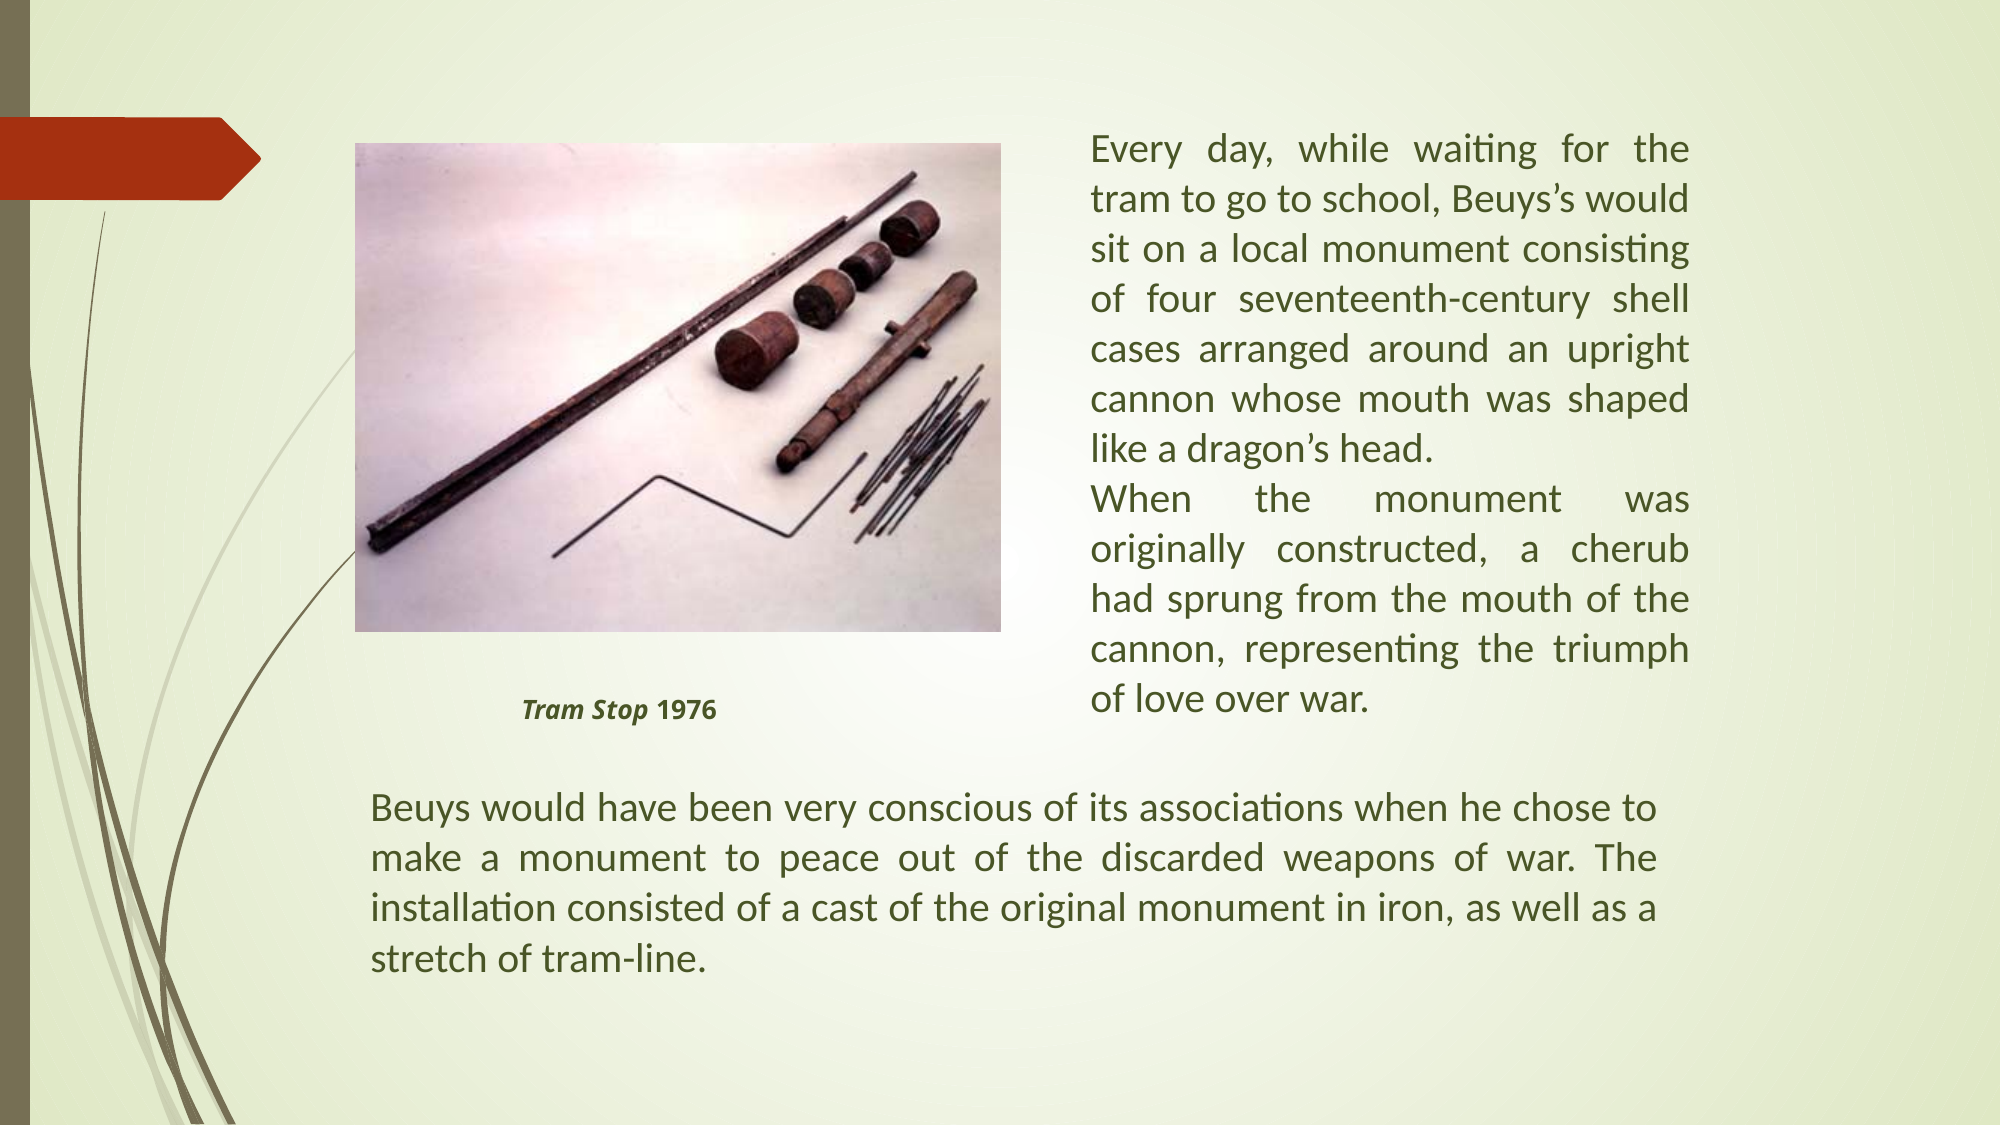

Every day, while waiting for the tram to go to school, Beuys’s would sit on a local monument consisting of four seventeenth-century shell cases arranged around an upright cannon whose mouth was shaped like a dragon’s head.
When the monument was originally constructed, a cherub had sprung from the mouth of the cannon, representing the triumph of love over war.
Tram Stop 1976
Beuys would have been very conscious of its associations when he chose to make a monument to peace out of the discarded weapons of war. The installation consisted of a cast of the original monument in iron, as well as a stretch of tram-line.